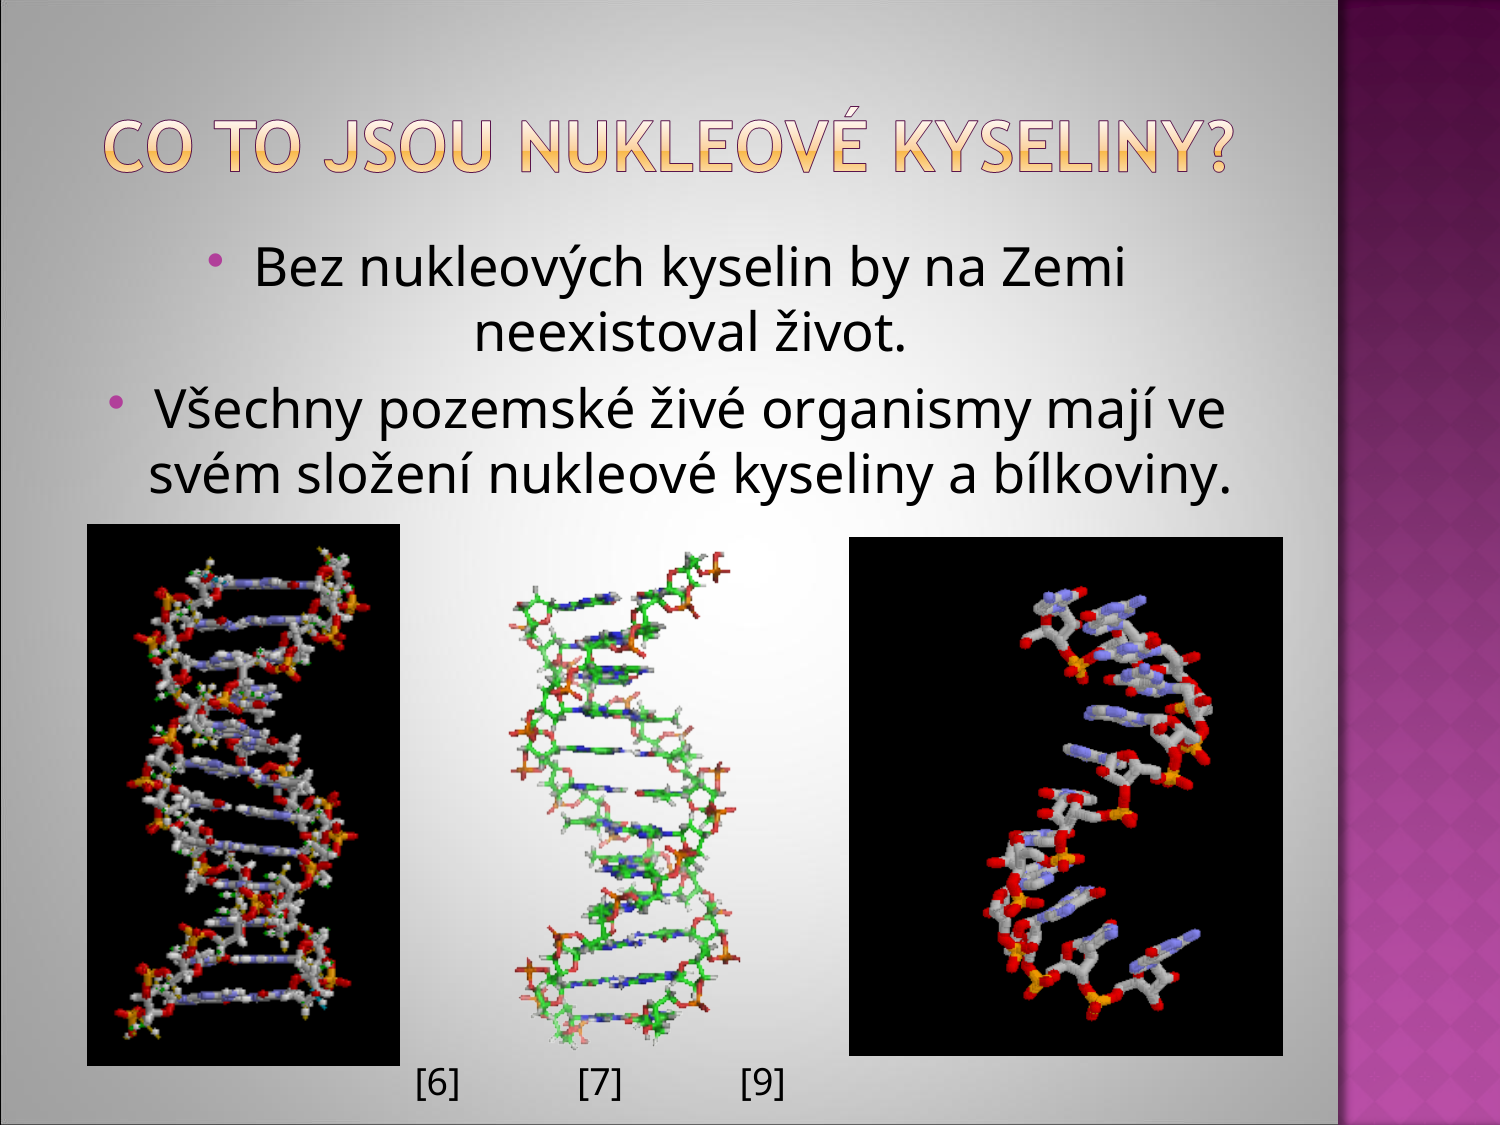

# Bez nukleových kyselin by na Zemi neexistoval život.
Všechny pozemské živé organismy mají ve svém složení nukleové kyseliny a bílkoviny.
[6] [7] [9]